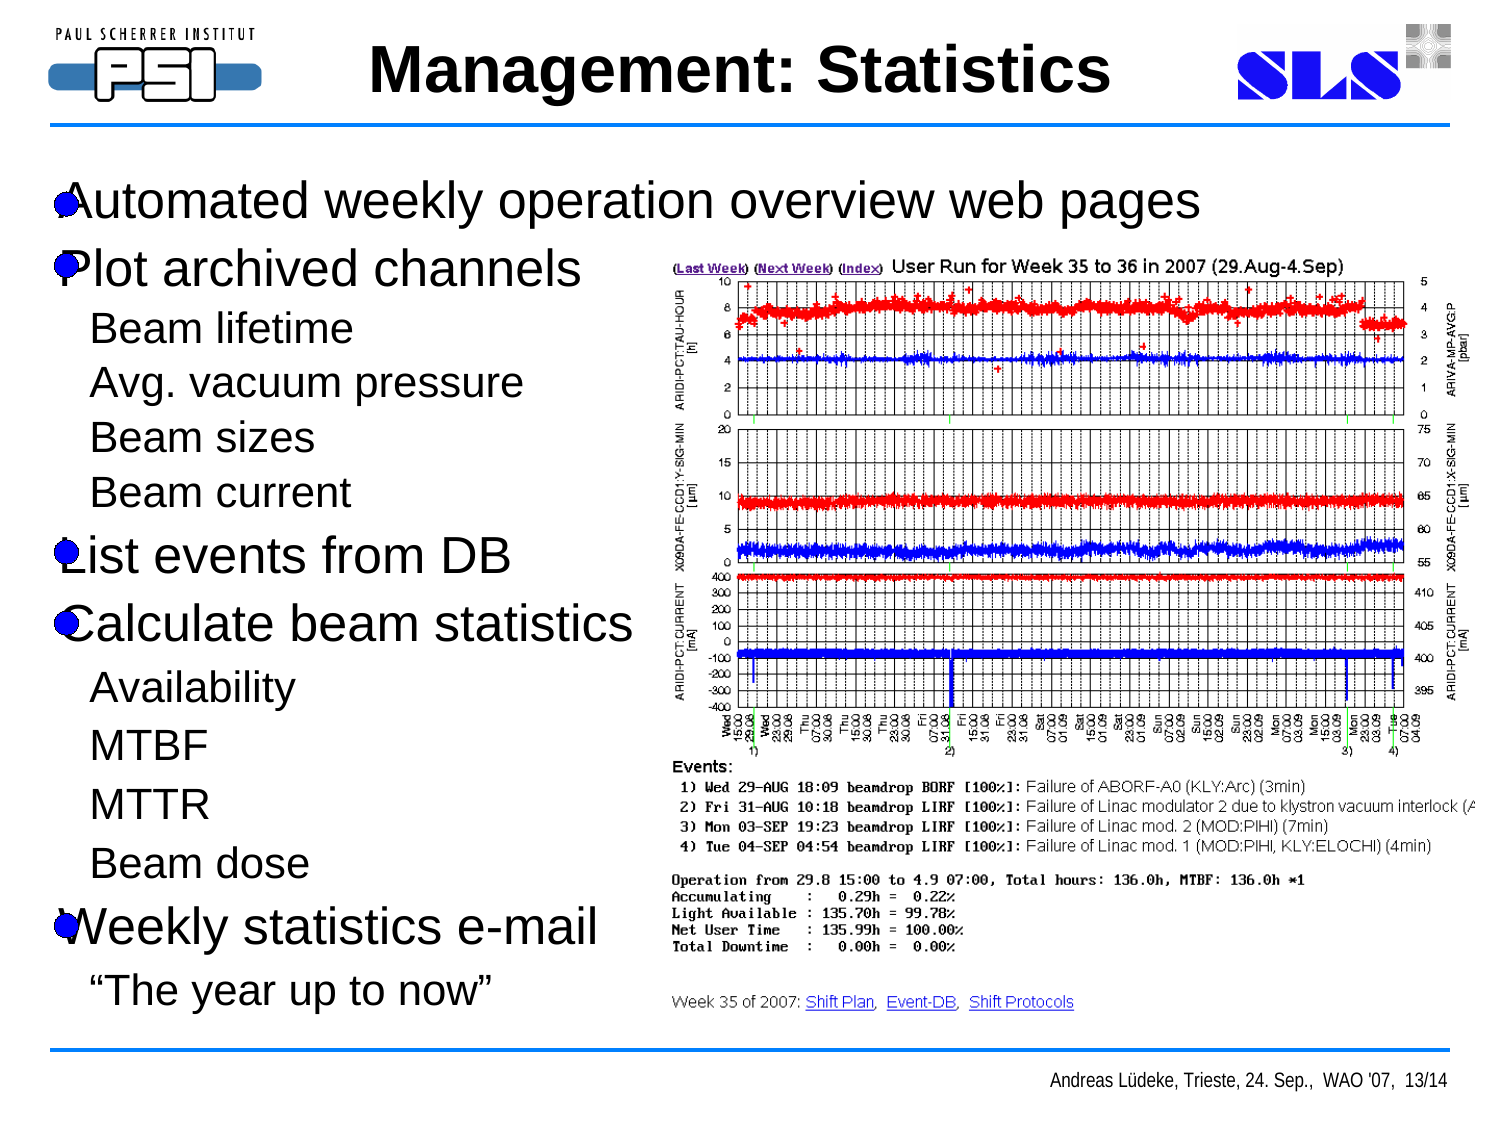

# Management: Statistics
Automated weekly operation overview web pages
Plot archived channels
Beam lifetime
Avg. vacuum pressure
Beam sizes
Beam current
List events from DB
Calculate beam statistics
Availability
MTBF
MTTR
Beam dose
Weekly statistics e-mail
“The year up to now”